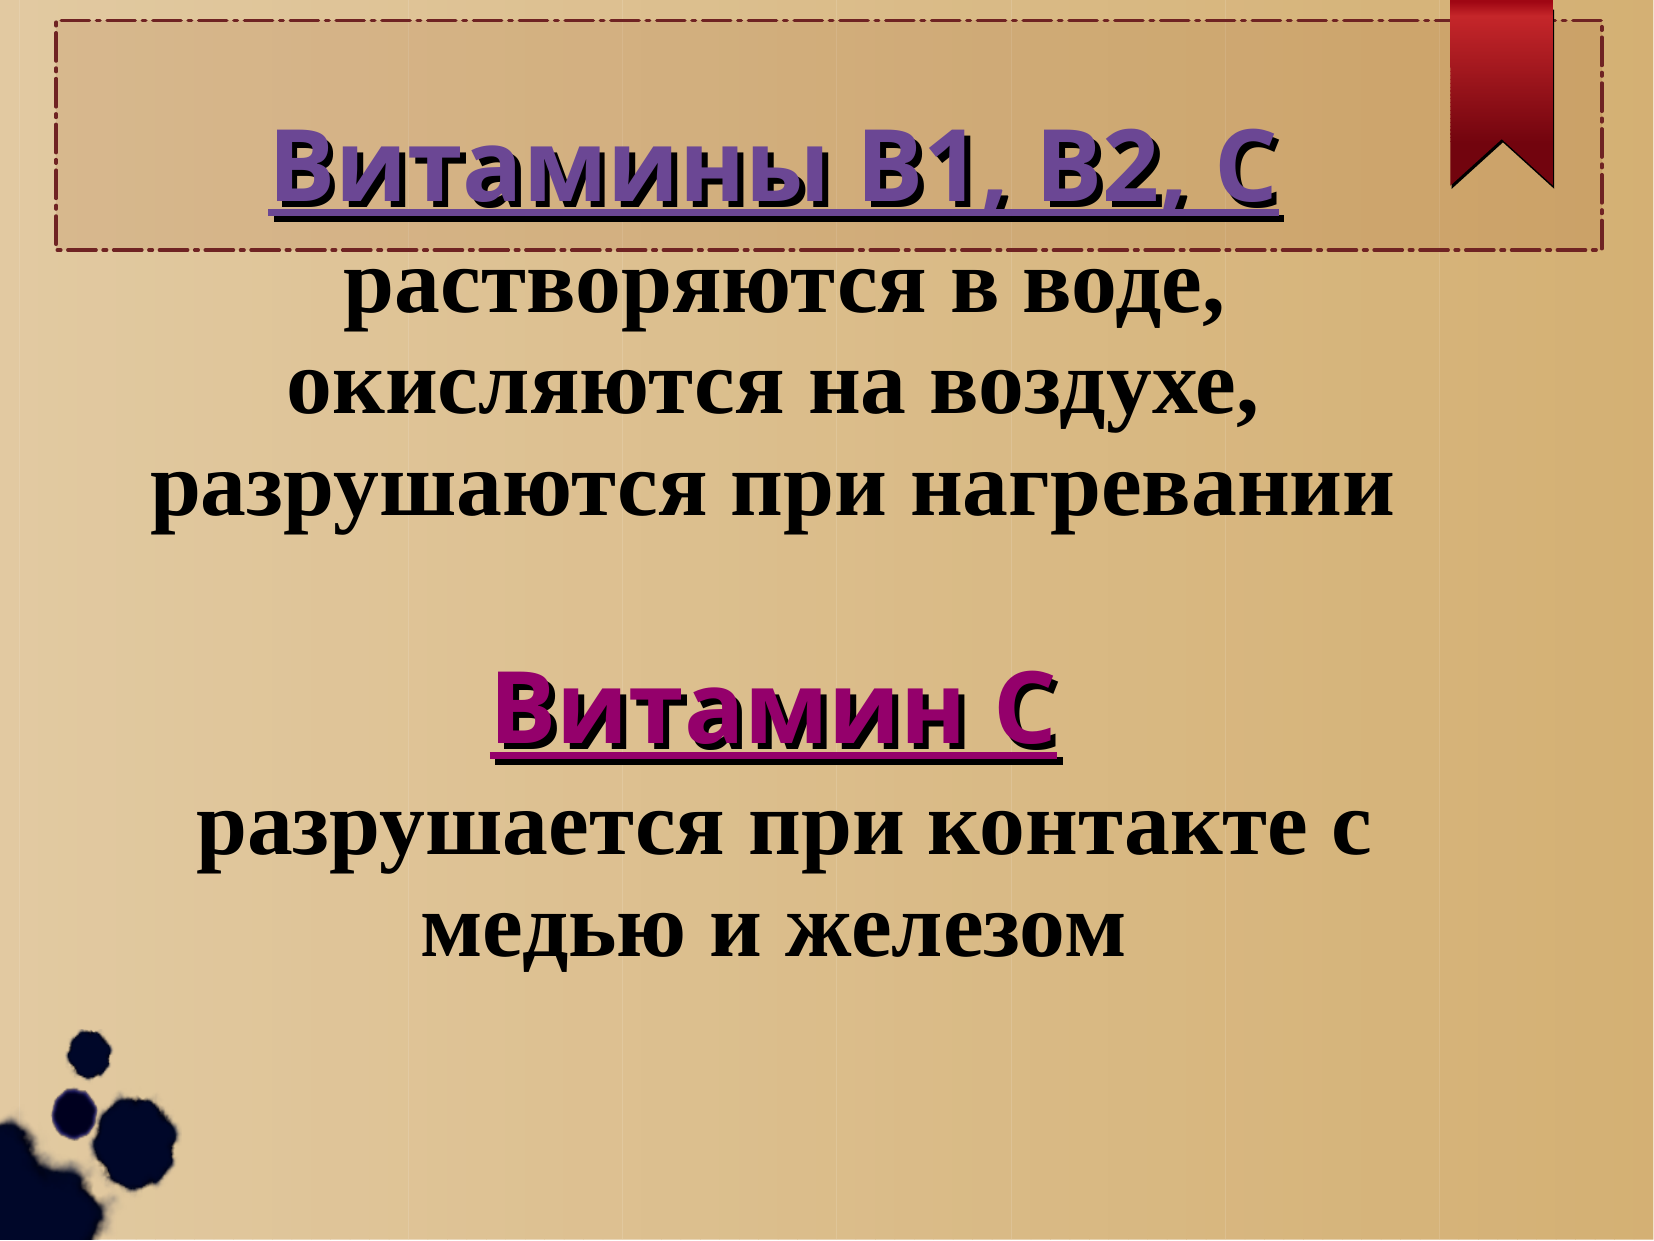

# Витамины В1, В2, С растворяются в воде, окисляются на воздухе, разрушаются при нагревании Витамин С разрушается при контакте с медью и железом